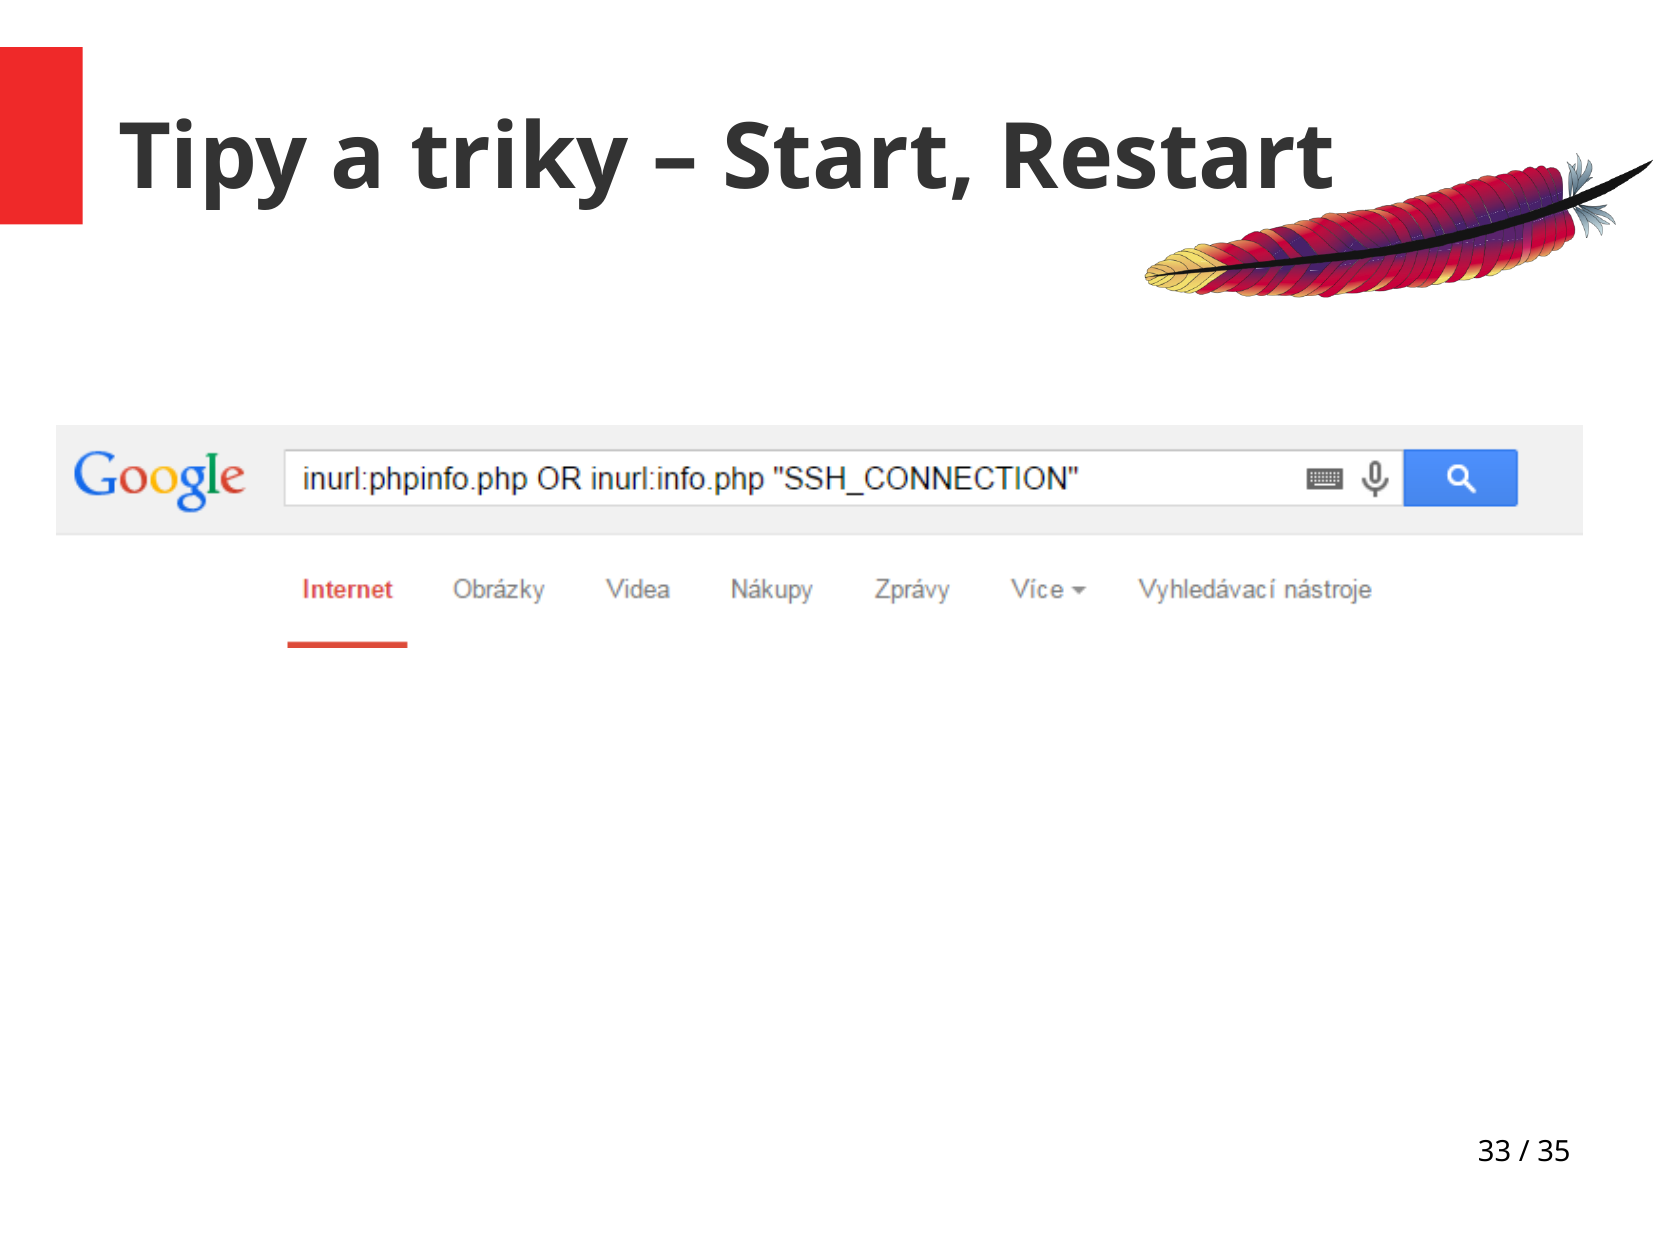

# Tipy a triky – Start, Restart
33